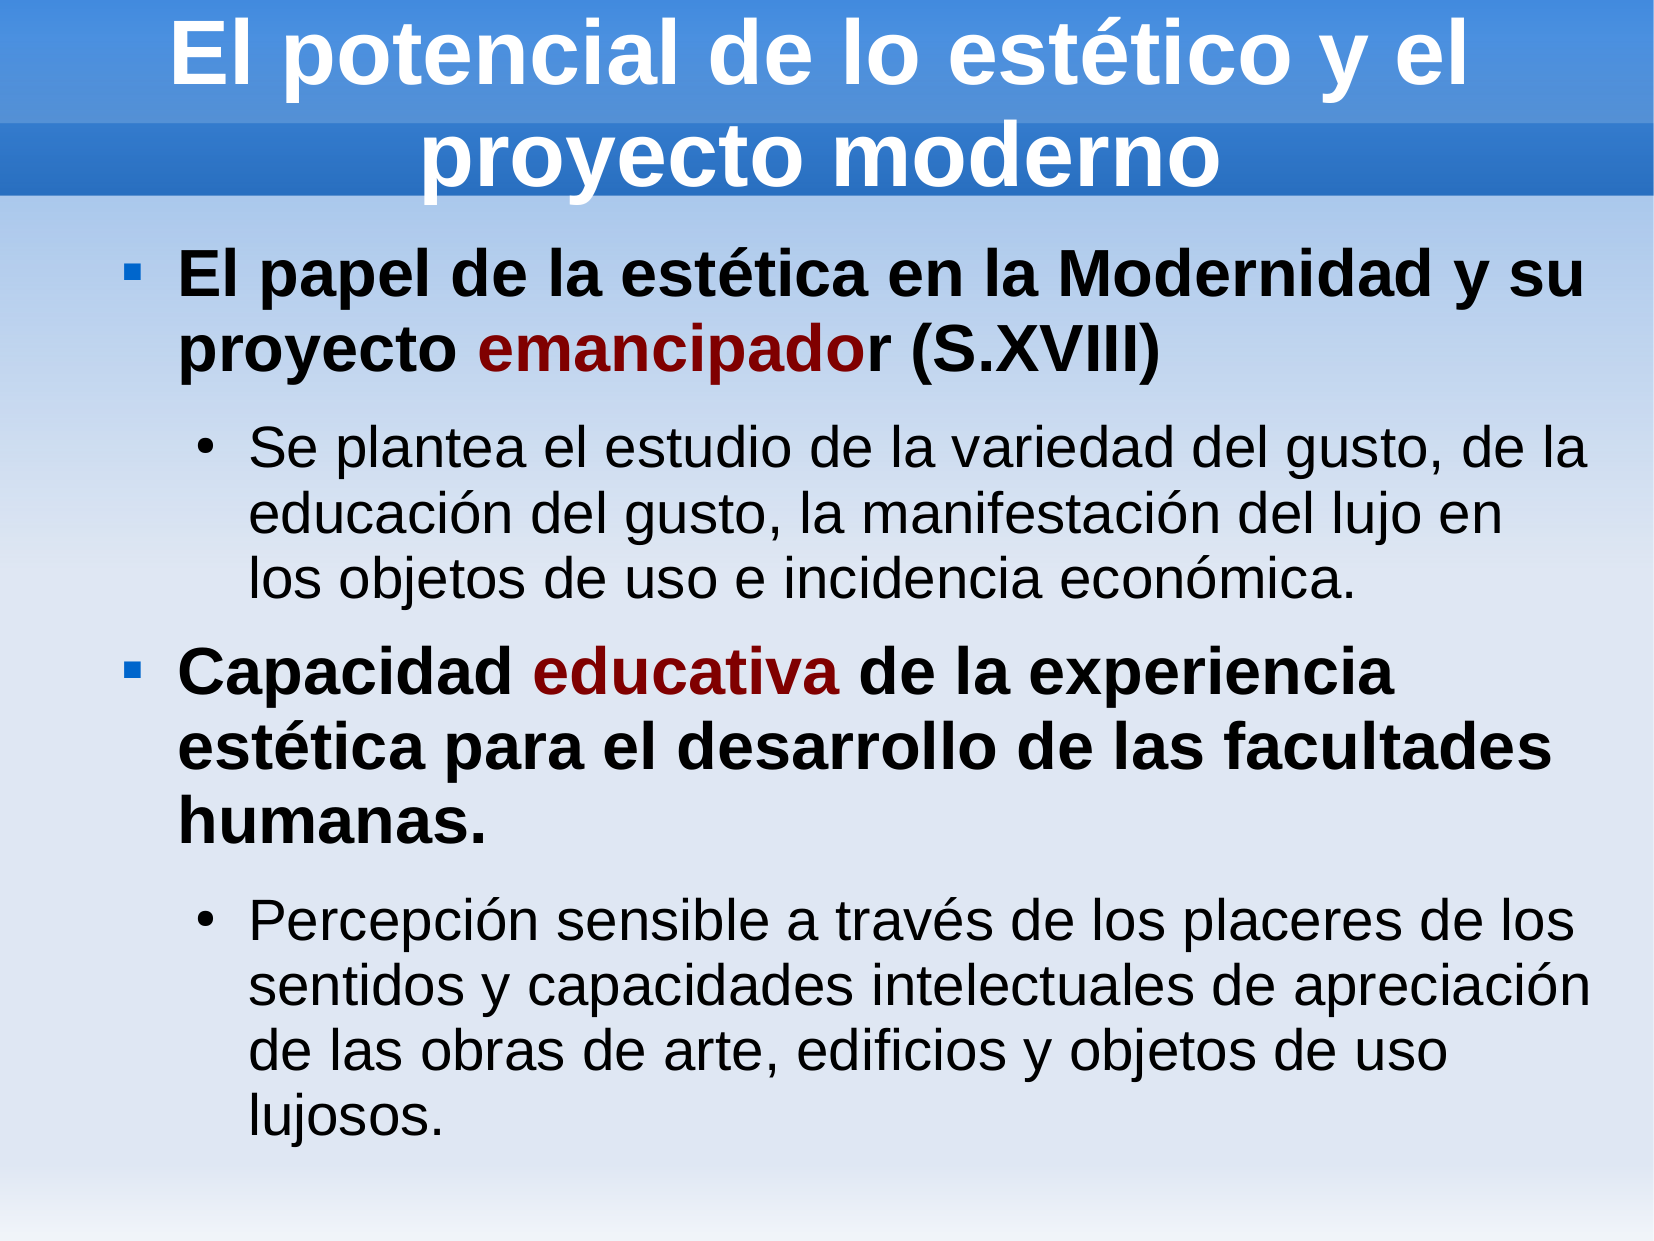

# El potencial de lo estético y el proyecto moderno
El papel de la estética en la Modernidad y su proyecto emancipador (S.XVIII)
Se plantea el estudio de la variedad del gusto, de la educación del gusto, la manifestación del lujo en los objetos de uso e incidencia económica.
Capacidad educativa de la experiencia estética para el desarrollo de las facultades humanas.
Percepción sensible a través de los placeres de los sentidos y capacidades intelectuales de apreciación de las obras de arte, edificios y objetos de uso lujosos.